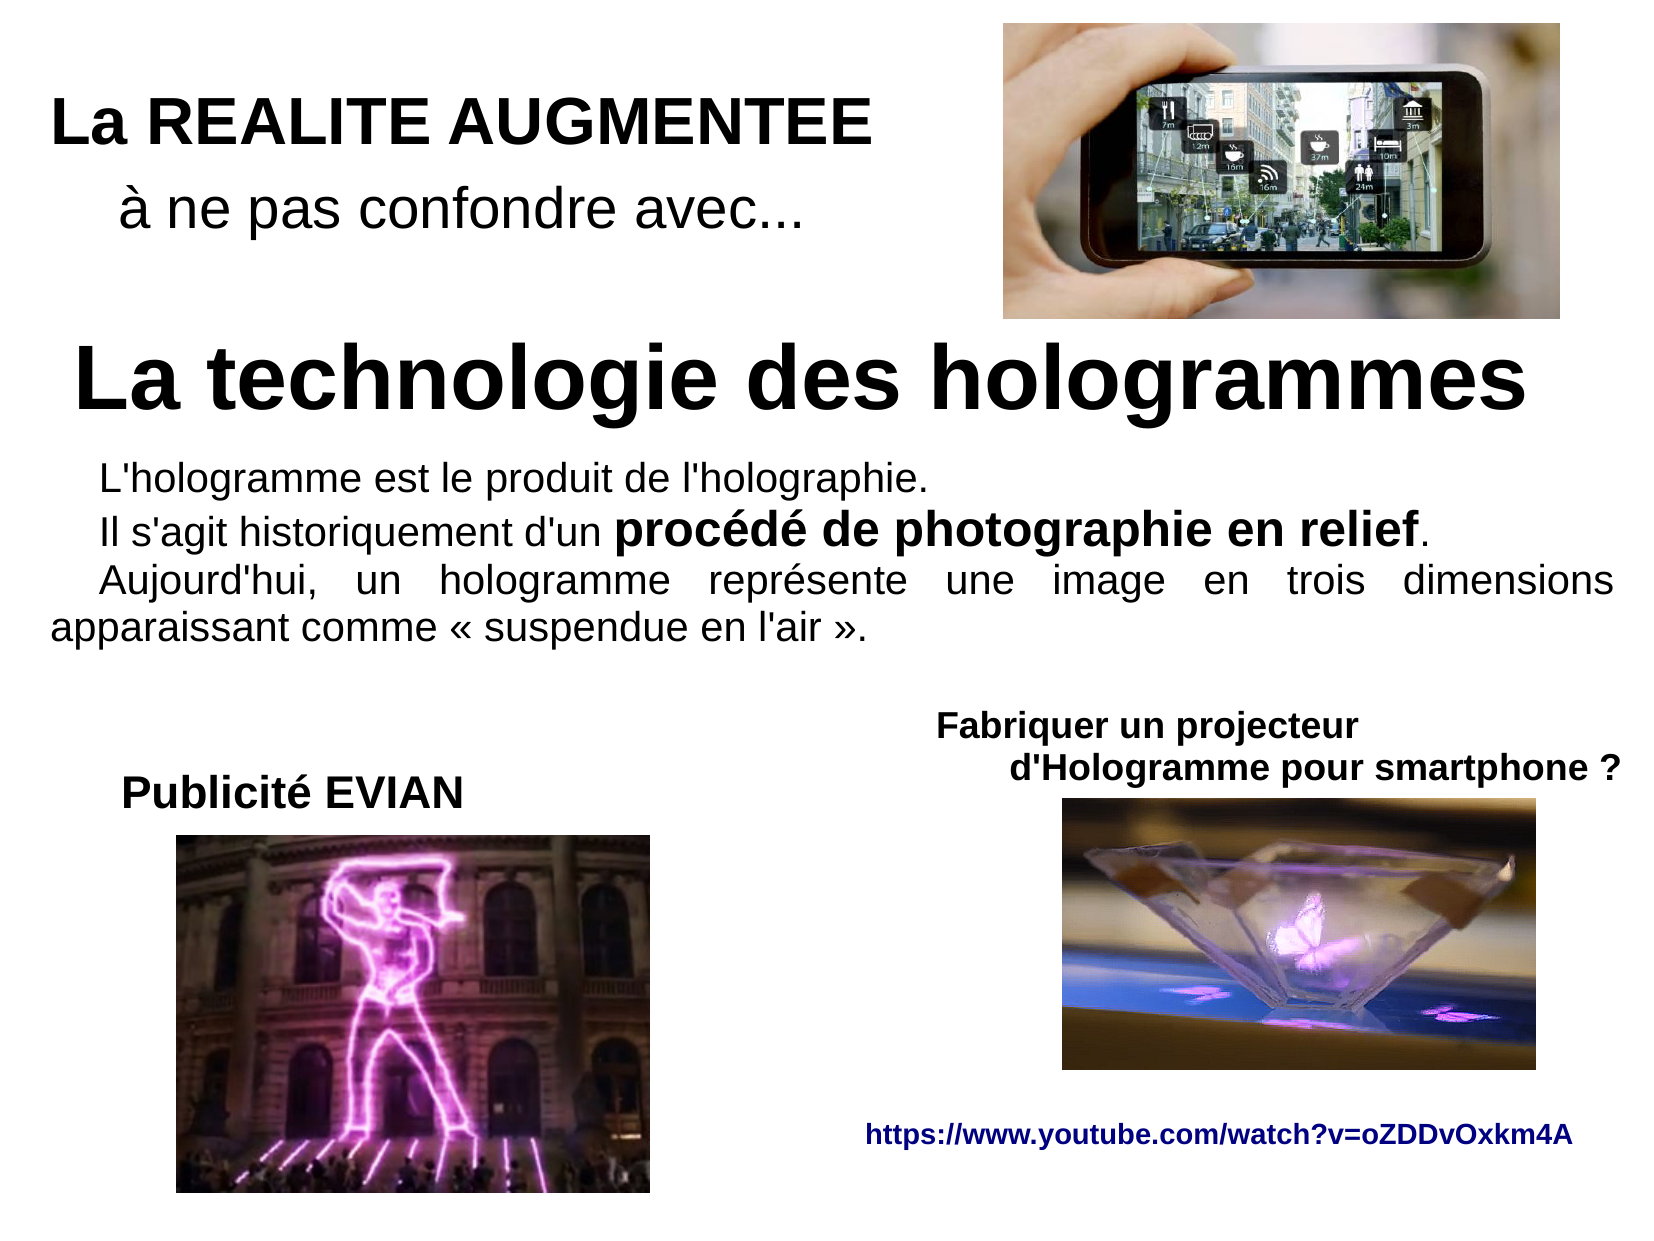

La REALITE AUGMENTEE
 à ne pas confondre avec...
La technologie des hologrammes
L'hologramme est le produit de l'holographie.
Il s'agit historiquement d'un procédé de photographie en relief.
Aujourd'hui, un hologramme représente une image en trois dimensions apparaissant comme « suspendue en l'air ».
Fabriquer un projecteur
 d'Hologramme pour smartphone ?
Publicité EVIAN
https://www.youtube.com/watch?v=oZDDvOxkm4A